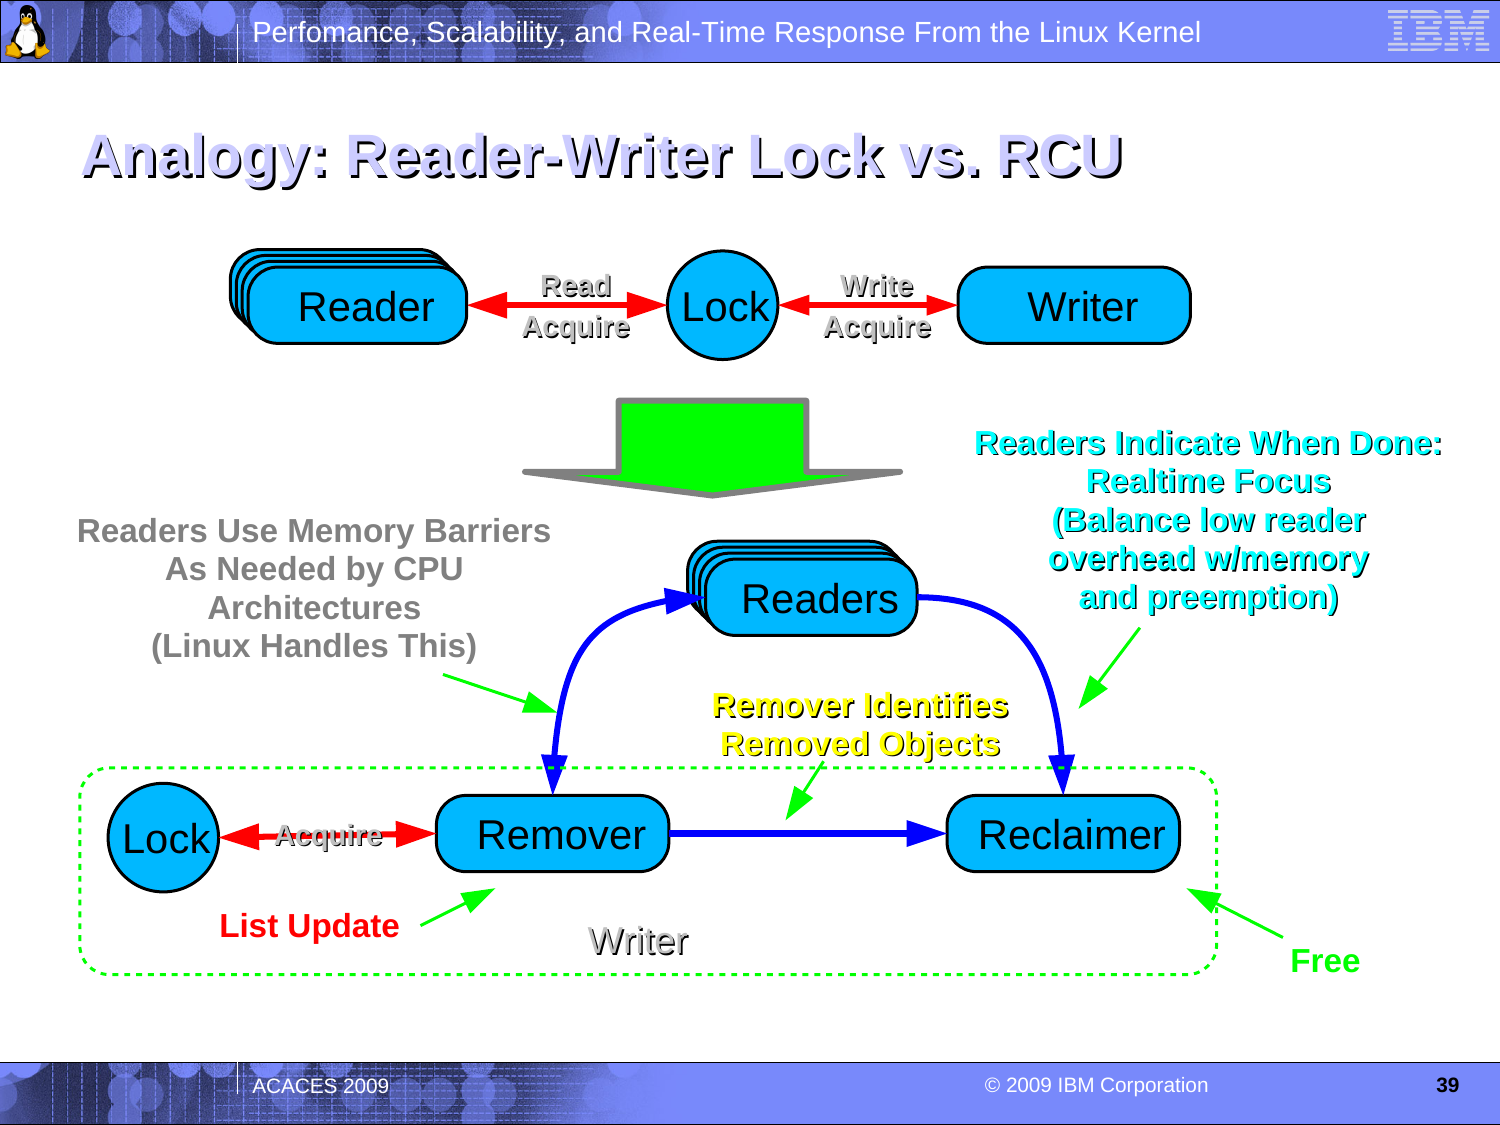

# Analogy: Reader-Writer Lock vs. RCU
Reader
Lock
Reader
Reader
Reader
Writer
Readers Indicate When Done:
Realtime Focus
(Balance low reader
overhead w/memory
and preemption)
Readers Use Memory Barriers
As Needed by CPU
Architectures
(Linux Handles This)
Readers
Readers
Readers
Readers
Remover Identifies
Removed Objects
Lock
Remover
Reclaimer
List Update
Writer
Free
39